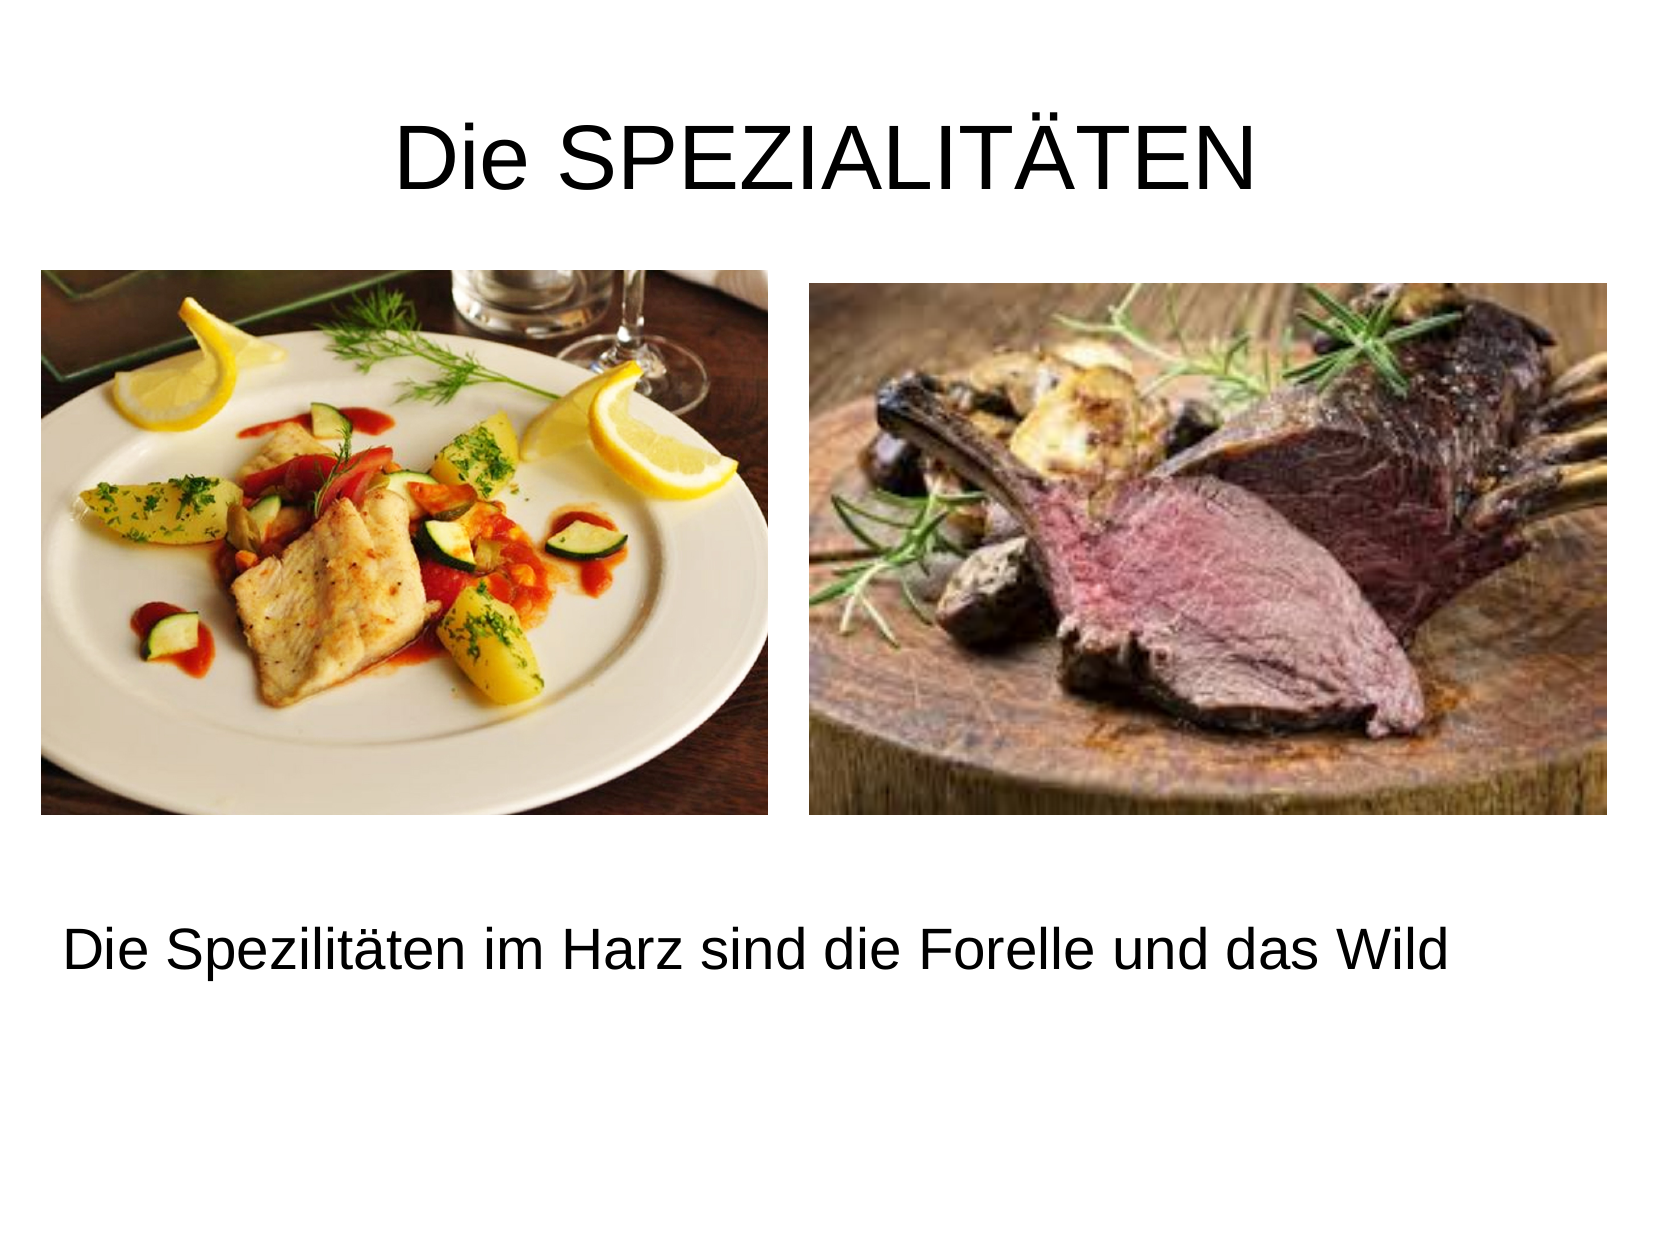

# Die SPEZIALITÄTEN
Die Spezilitäten im Harz sind die Forelle und das Wild